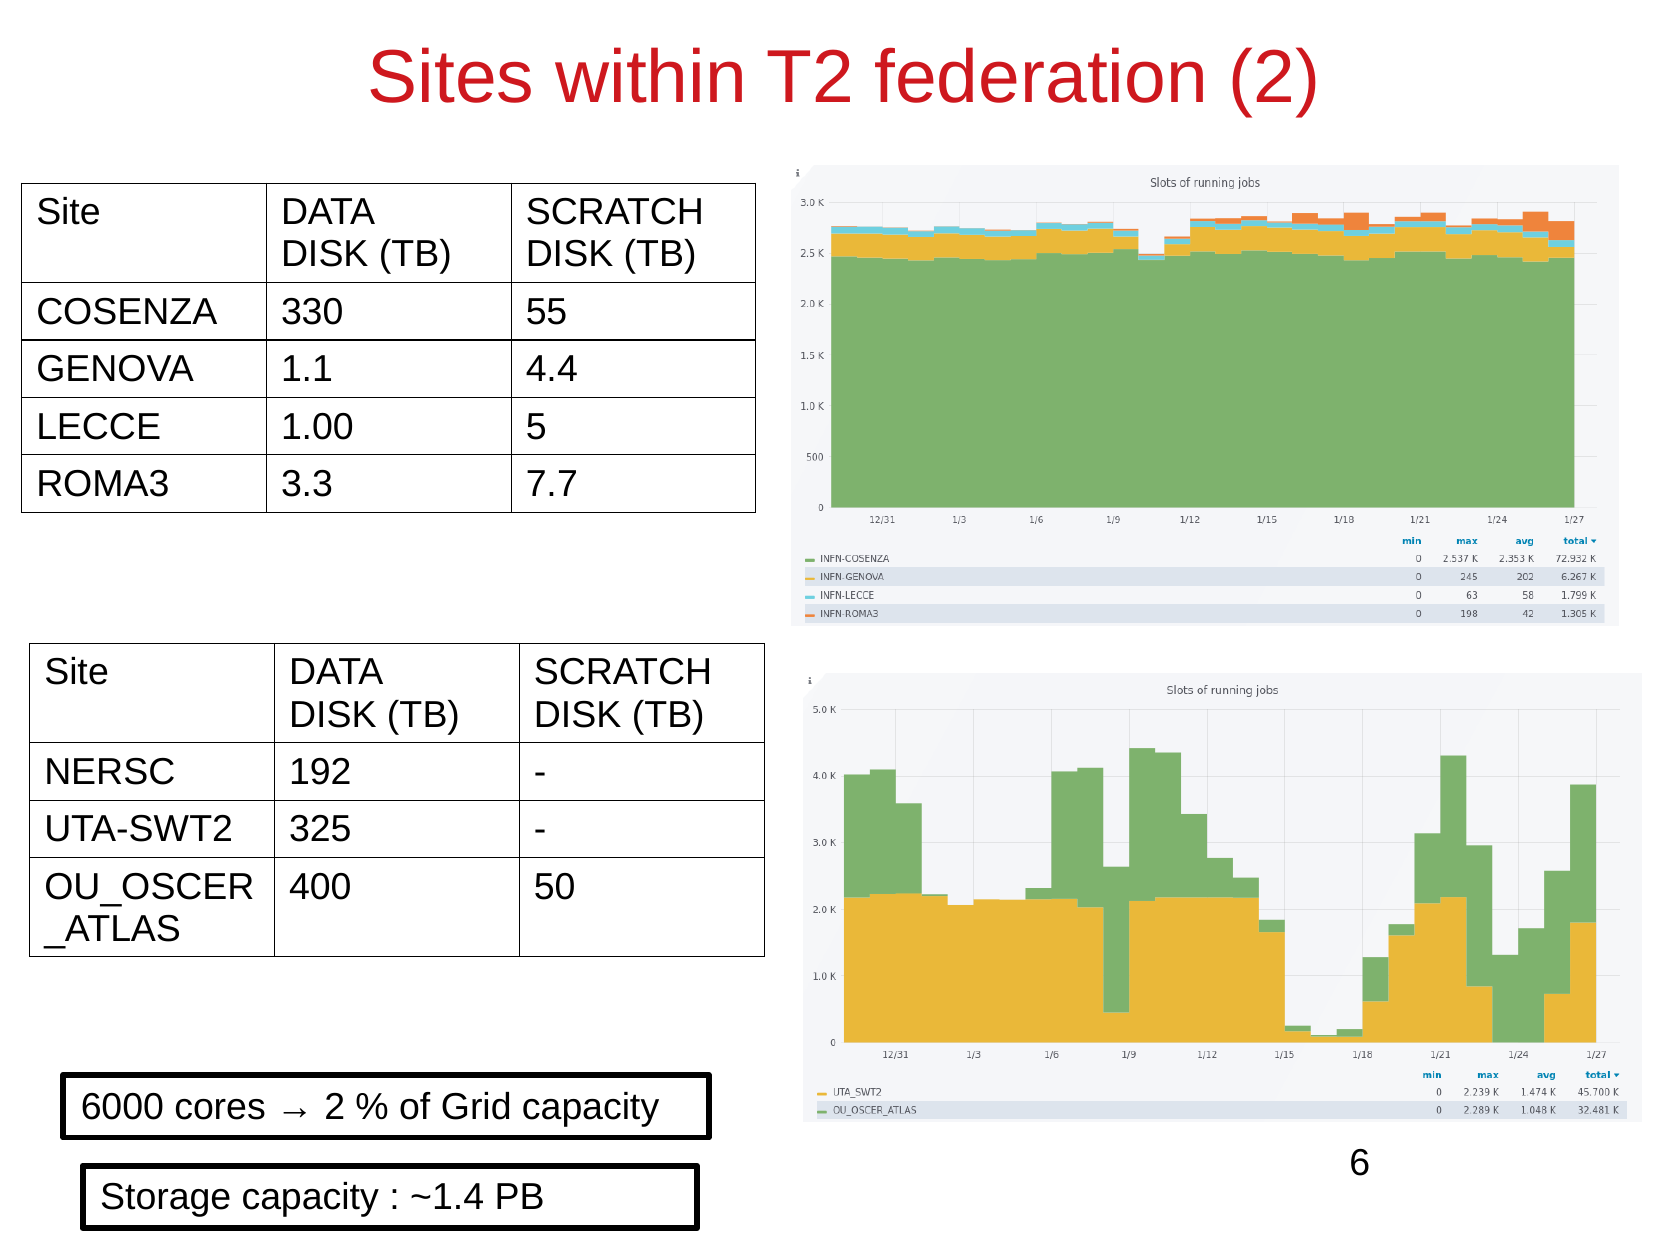

# Sites within T2 federation (2)
| Site | DATA DISK (TB) | SCRATCH DISK (TB) |
| --- | --- | --- |
| COSENZA | 330 | 55 |
| GENOVA | 1.1 | 4.4 |
| LECCE | 1.00 | 5 |
| ROMA3 | 3.3 | 7.7 |
| Site | DATA DISK (TB) | SCRATCH DISK (TB) |
| --- | --- | --- |
| NERSC | 192 | - |
| UTA-SWT2 | 325 | - |
| OU\_OSCER\_ATLAS | 400 | 50 |
6000 cores → 2 % of Grid capacity
Storage capacity : ~1.4 PB